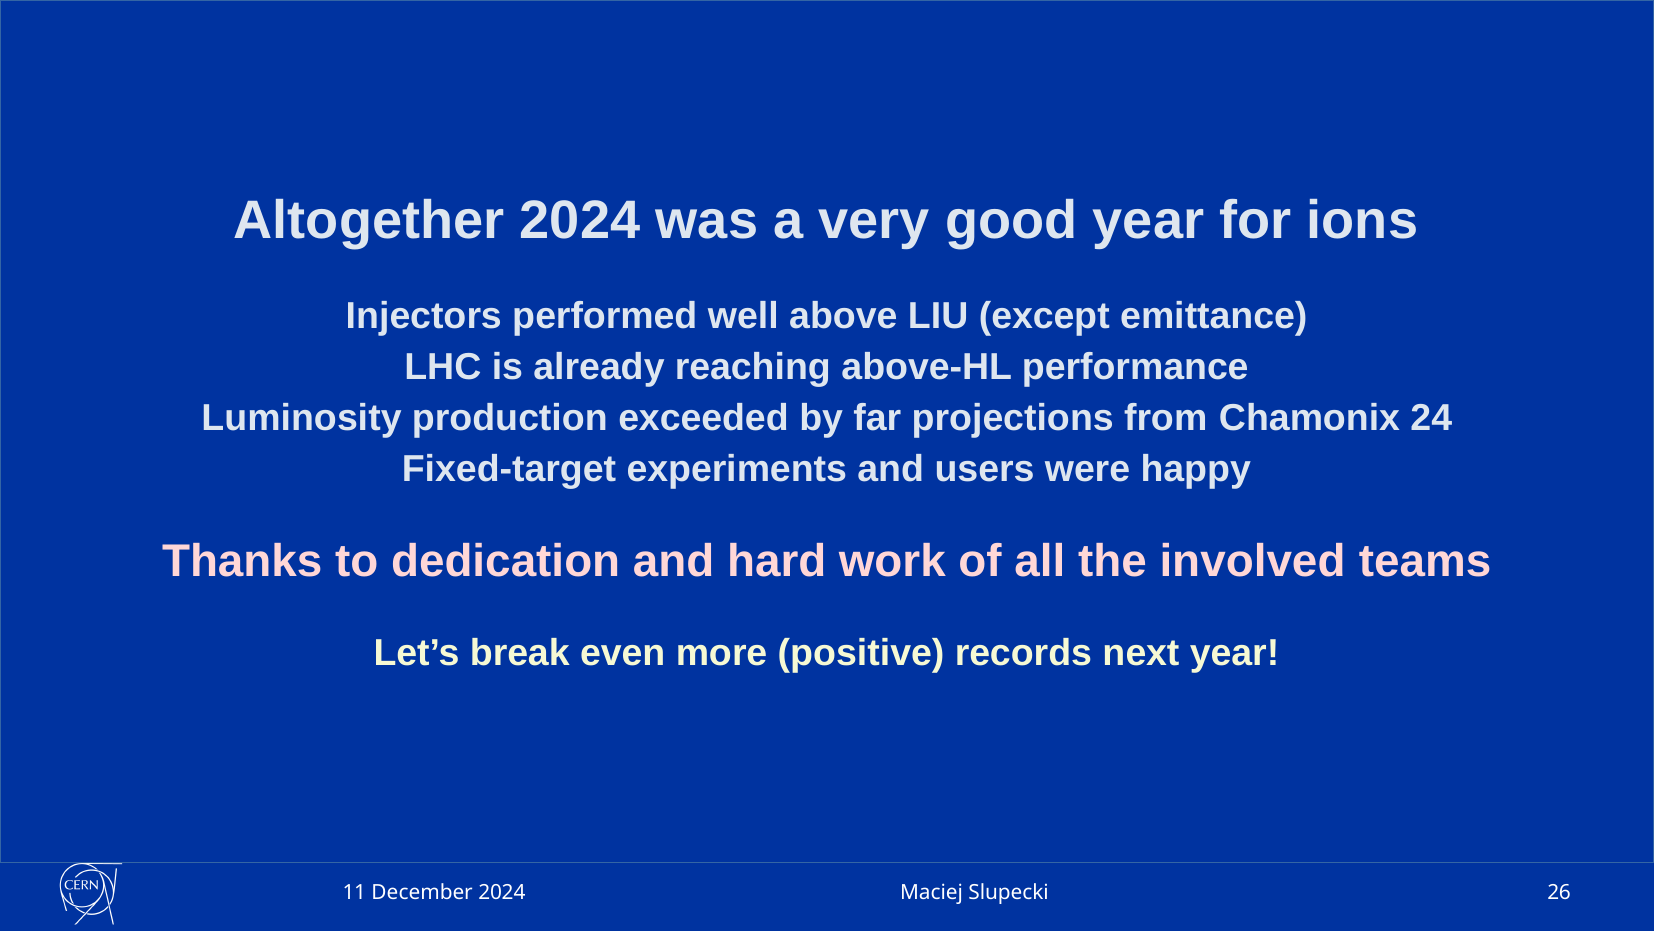

Altogether 2024 was a very good year for ions
Injectors performed well above LIU (except emittance)
LHC is already reaching above-HL performance
Luminosity production exceeded by far projections from Chamonix 24
Fixed-target experiments and users were happy
Thanks to dedication and hard work of all the involved teams
Let’s break even more (positive) records next year!
# Summary and Outlook
Issues from 2023
Low intensity and poor stability at the injectors → mitigated
LHC
QDS → mostly mitigated (new-type issue this year)
Beam losses → all mitigated (10 Hz, start and end of ramp)
Crystals stability → mitigated, but not understood
ALICE background → acceptably mitigated
Observations in 2024, to be followed up
High emittance out of injectors
New-type QDS events at the LHC
NA: BI accuracy, follow-up with optics (further beam size reduction)
Long LHC filling time → intensity losses → how to improve?
Presenter | Presentation Title
26